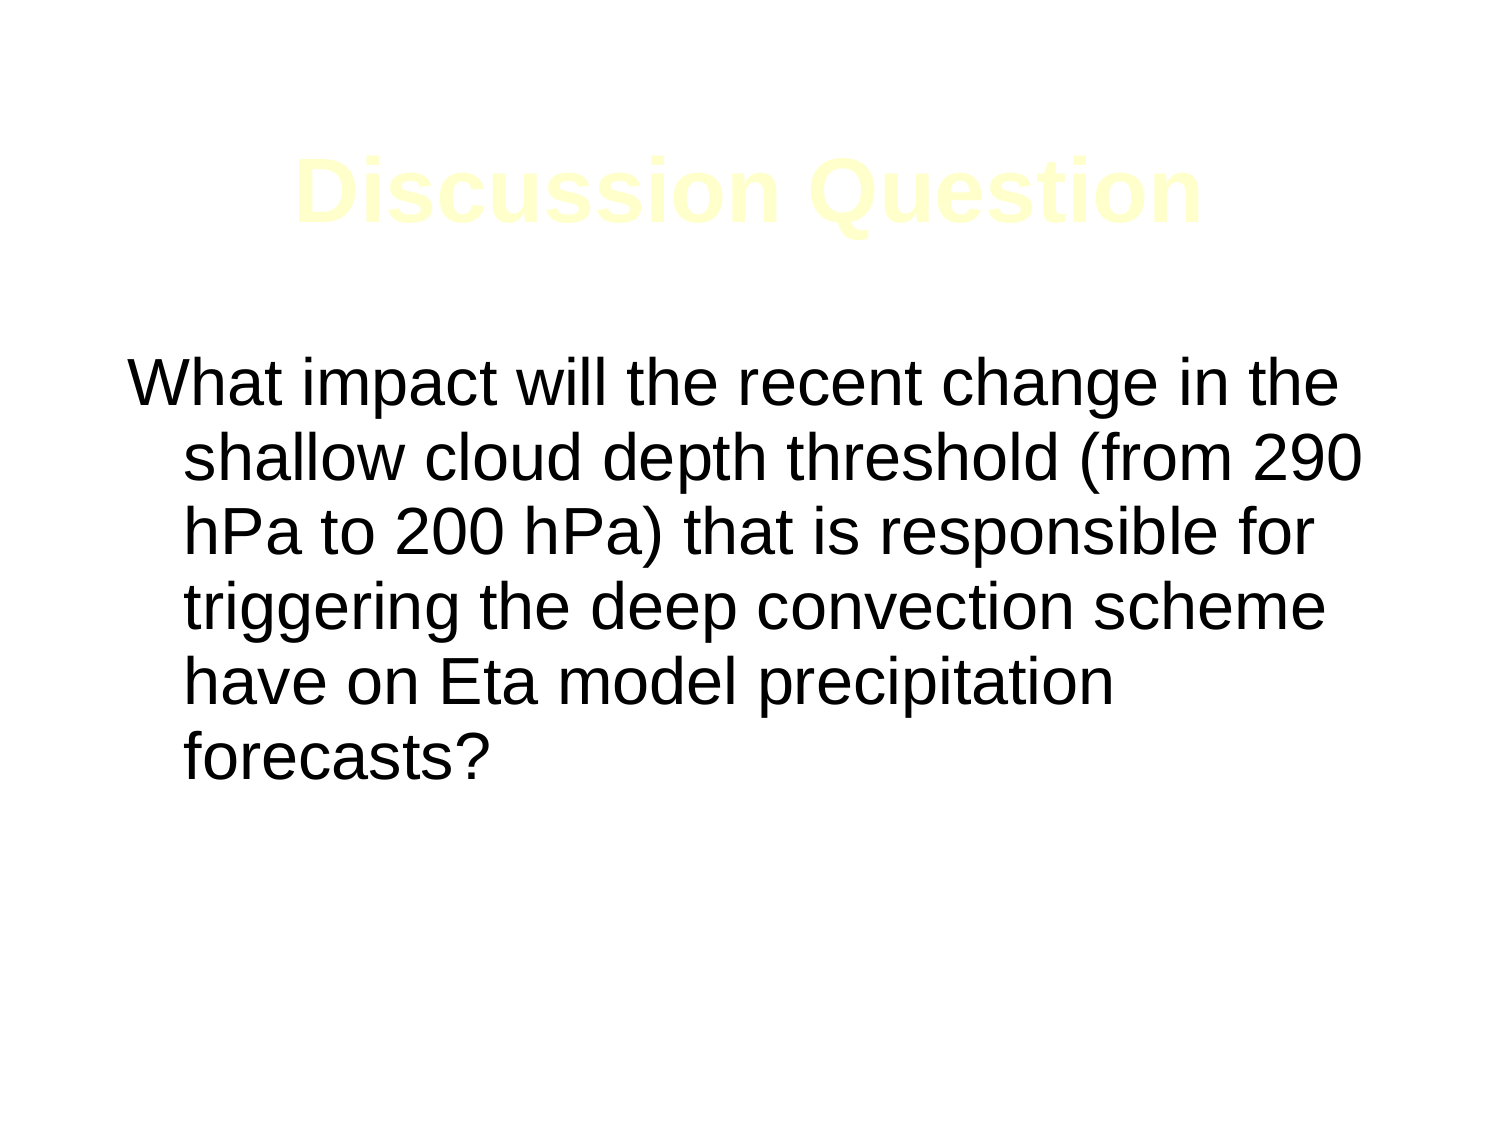

# Discussion Question
What impact will the recent change in the shallow cloud depth threshold (from 290 hPa to 200 hPa) that is responsible for triggering the deep convection scheme have on Eta model precipitation forecasts?